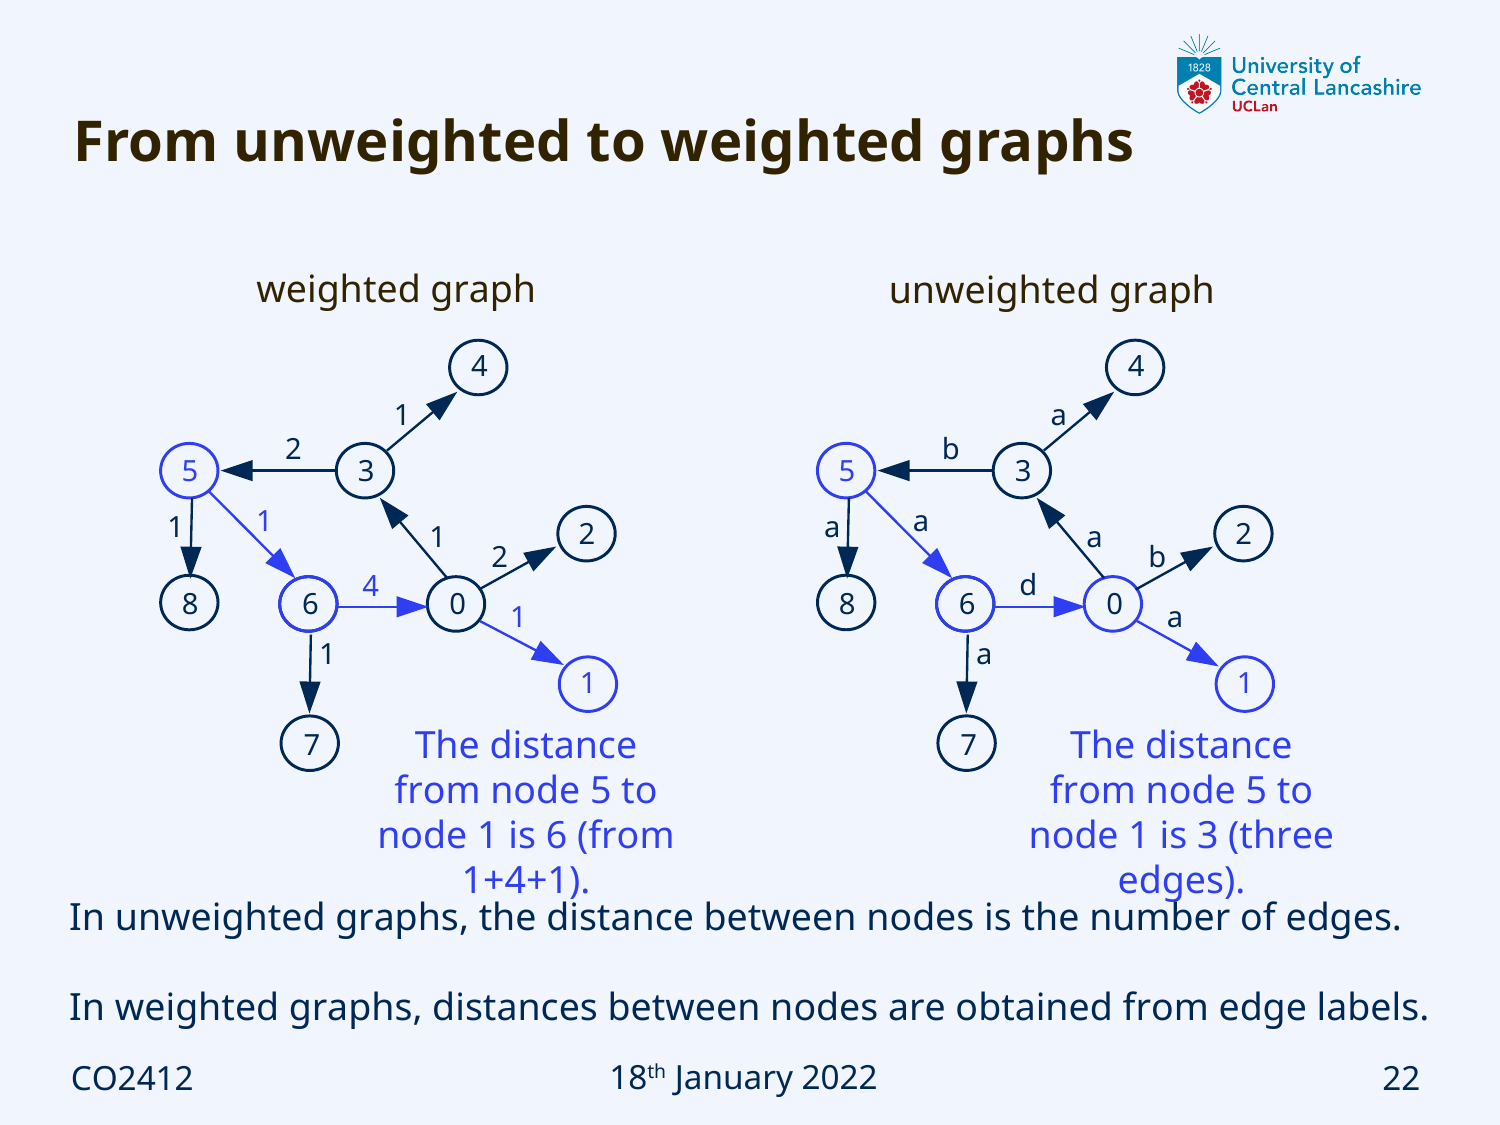

# From unweighted to weighted graphs
weighted graph
unweighted graph
4
4
a
1
b
2
5
3
5
3
a
1
a
1
2
2
a
1
b
2
d
4
8
6
0
8
6
0
a
1
a
1
1
1
The distance from node 5 to node 1 is 3 (three edges).
The distance from node 5 to node 1 is 6 (from 1+4+1).
7
7
In unweighted graphs, the distance between nodes is the number of edges.
In weighted graphs, distances between nodes are obtained from edge labels.